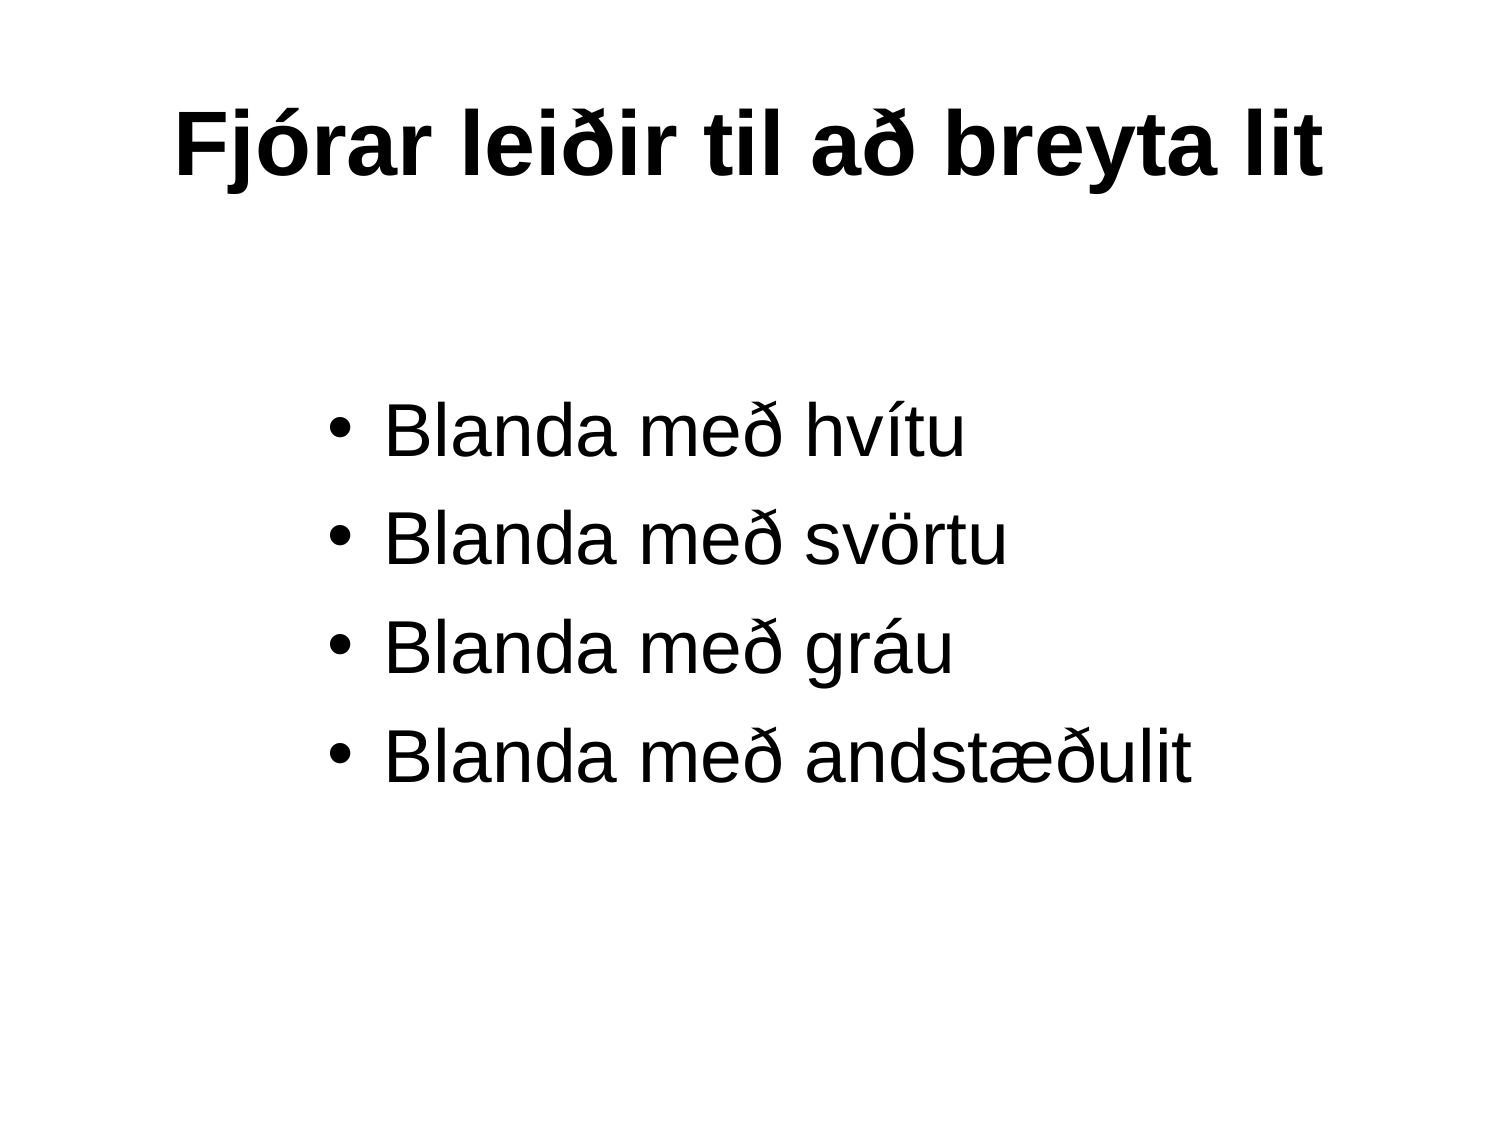

# Fjórar leiðir til að breyta lit
Blanda með hvítu
Blanda með svörtu
Blanda með gráu
Blanda með andstæðulit